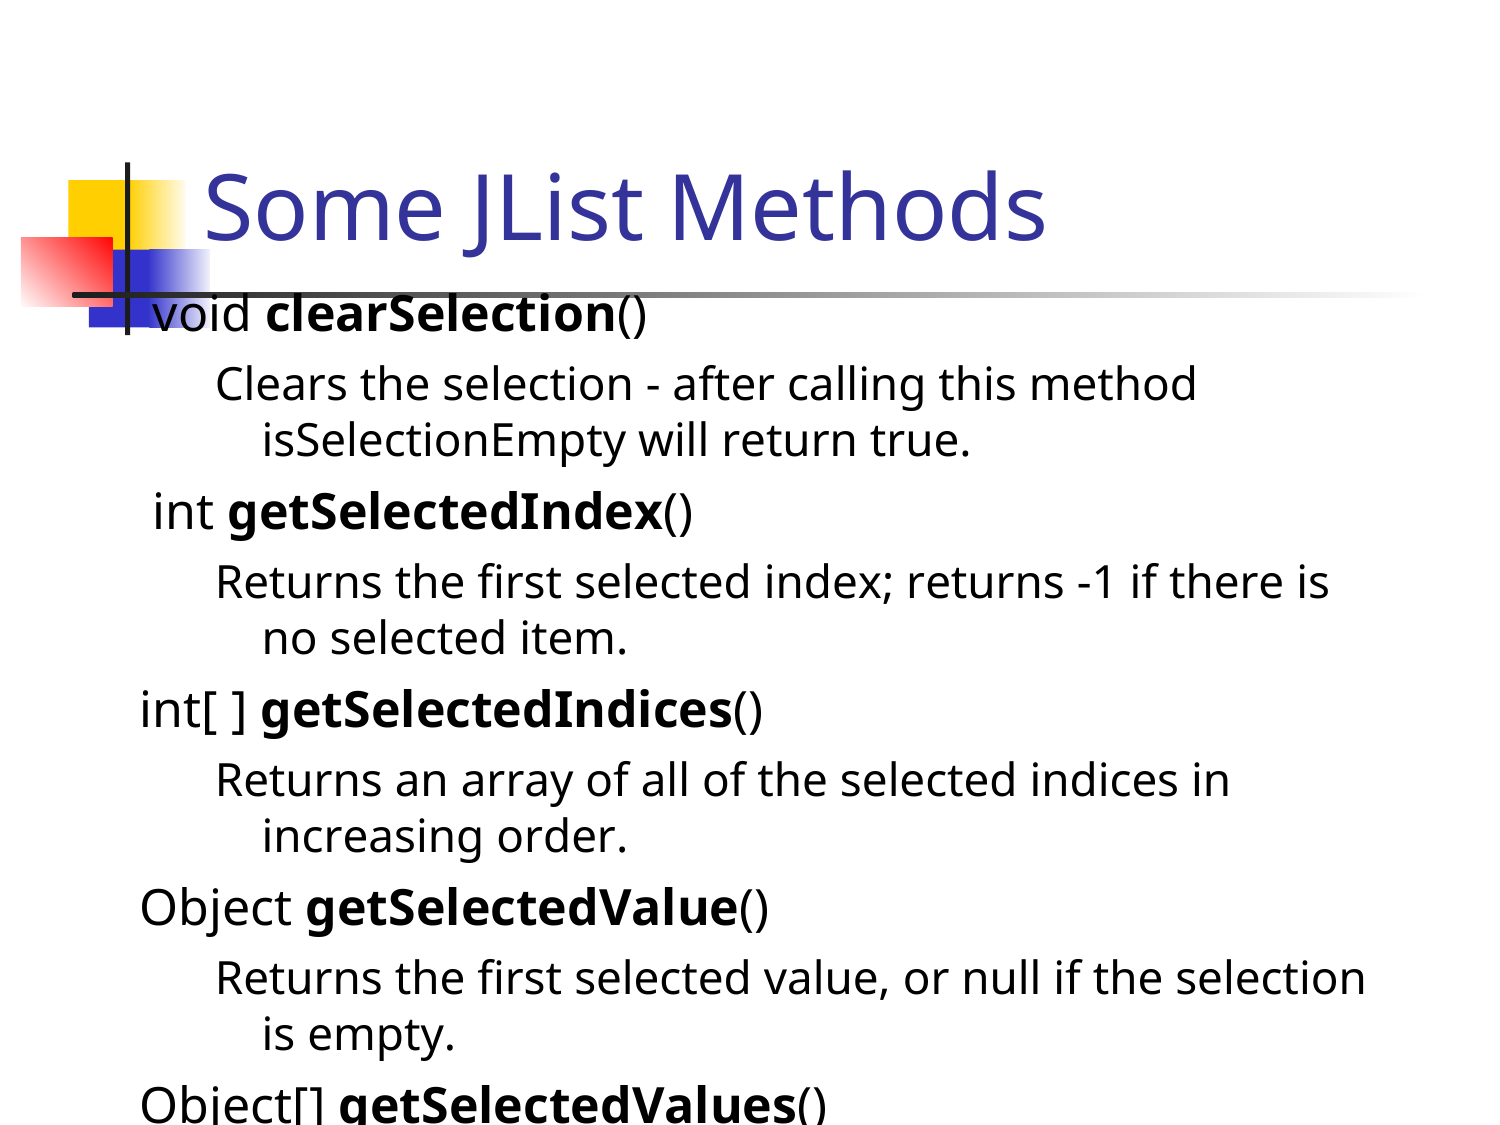

# Some JList Methods
 void clearSelection()
Clears the selection - after calling this method isSelectionEmpty will return true.
 int getSelectedIndex()
Returns the first selected index; returns -1 if there is no selected item.
int[ ] getSelectedIndices()
Returns an array of all of the selected indices in increasing order.
Object getSelectedValue()
Returns the first selected value, or null if the selection is empty.
Object[] getSelectedValues()
Returns an array of the values for the selected cells.